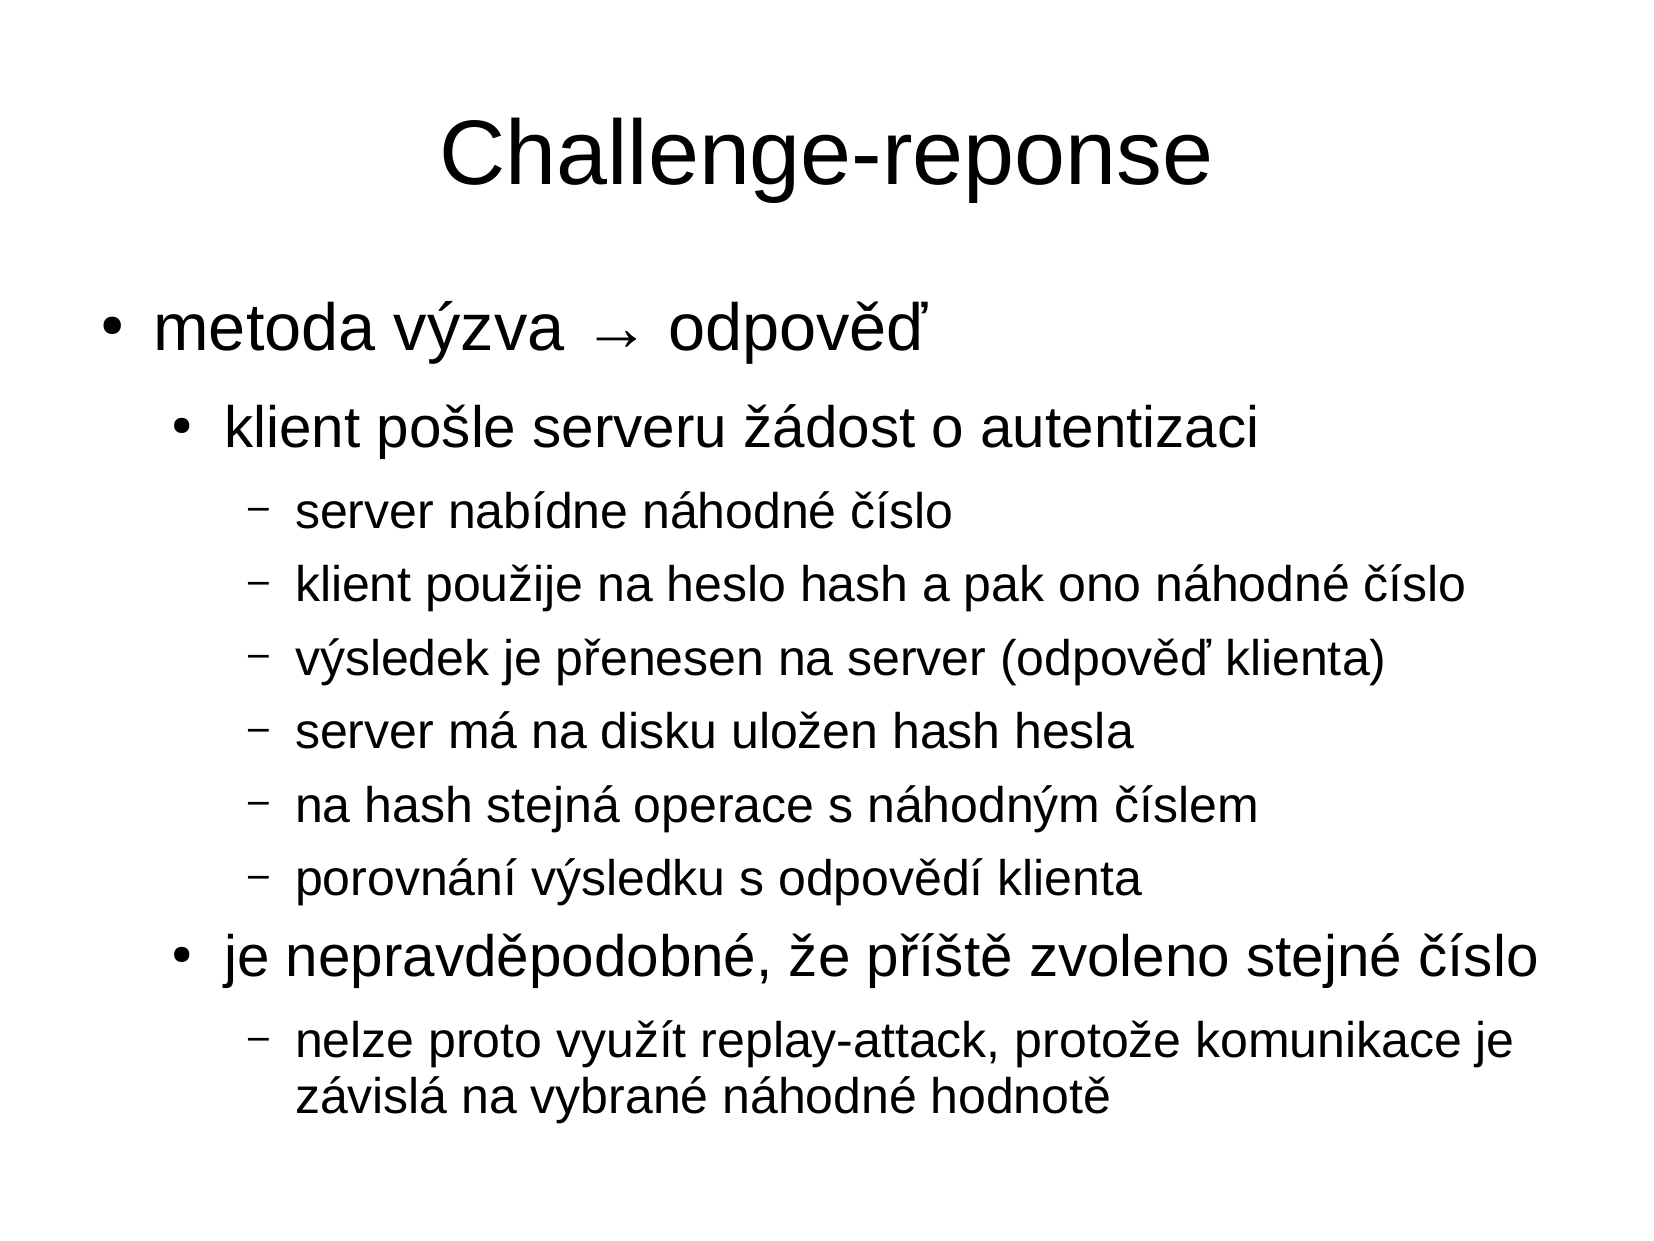

# Challenge-reponse
metoda výzva → odpověď
klient pošle serveru žádost o autentizaci
server nabídne náhodné číslo
klient použije na heslo hash a pak ono náhodné číslo
výsledek je přenesen na server (odpověď klienta)
server má na disku uložen hash hesla
na hash stejná operace s náhodným číslem
porovnání výsledku s odpovědí klienta
je nepravděpodobné, že příště zvoleno stejné číslo
nelze proto využít replay-attack, protože komunikace je závislá na vybrané náhodné hodnotě